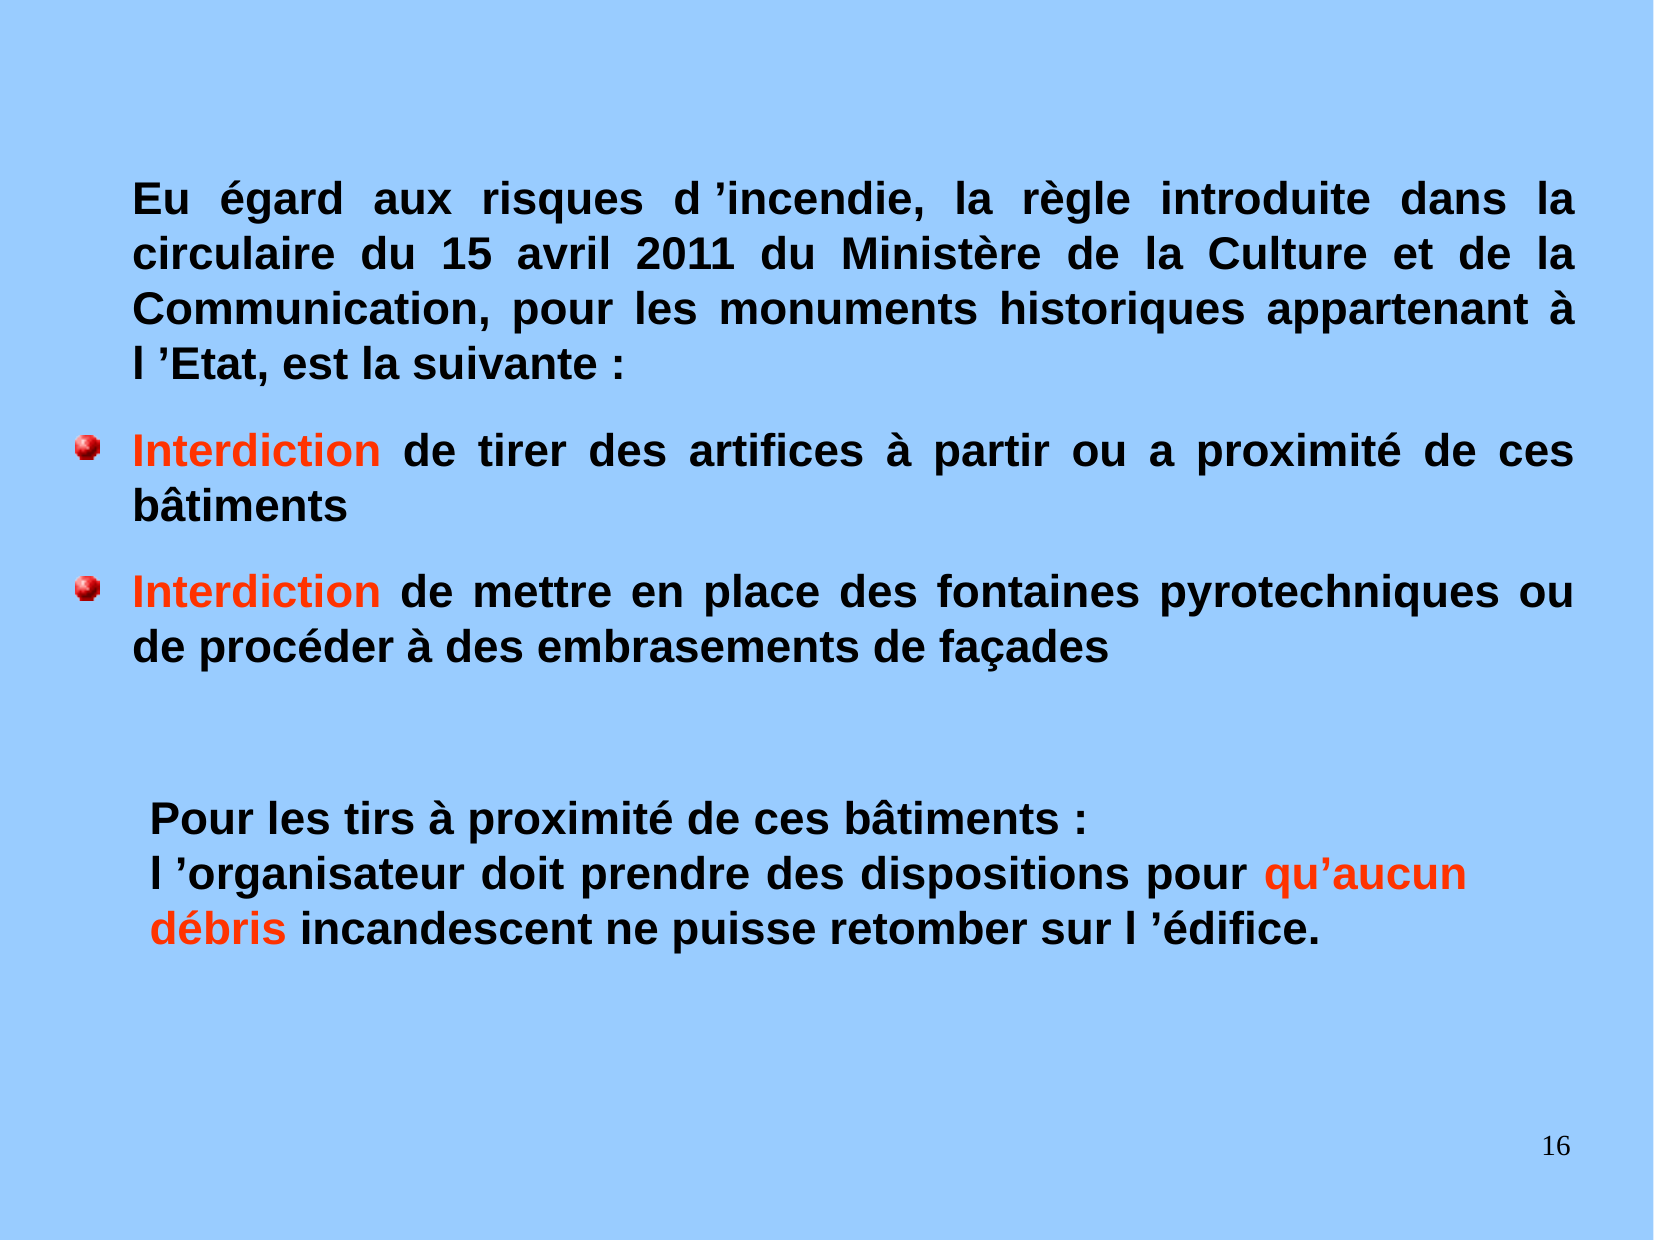

Eu égard aux risques d ’incendie, la règle introduite dans la circulaire du 15 avril 2011 du Ministère de la Culture et de la Communication, pour les monuments historiques appartenant à l ’Etat, est la suivante :
Interdiction de tirer des artifices à partir ou a proximité de ces bâtiments
Interdiction de mettre en place des fontaines pyrotechniques ou de procéder à des embrasements de façades
	Pour les tirs à proximité de ces bâtiments : 			l ’organisateur doit prendre des dispositions pour qu’aucun 	débris incandescent ne puisse retomber sur l ’édifice.
16